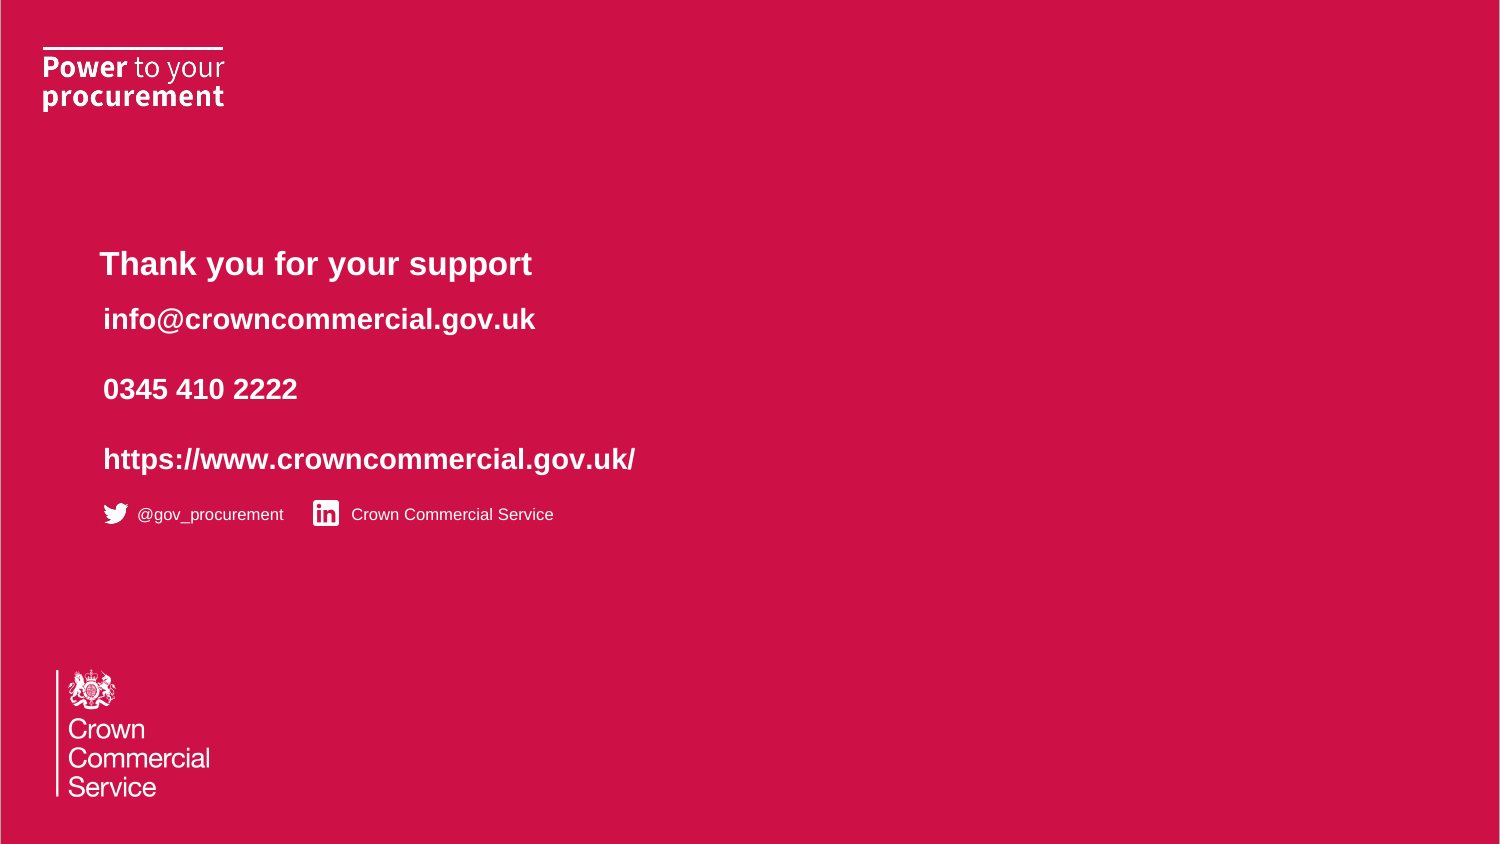

# Thank you for your support
info@crowncommercial.gov.uk
0345 410 2222
https://www.crowncommercial.gov.uk/